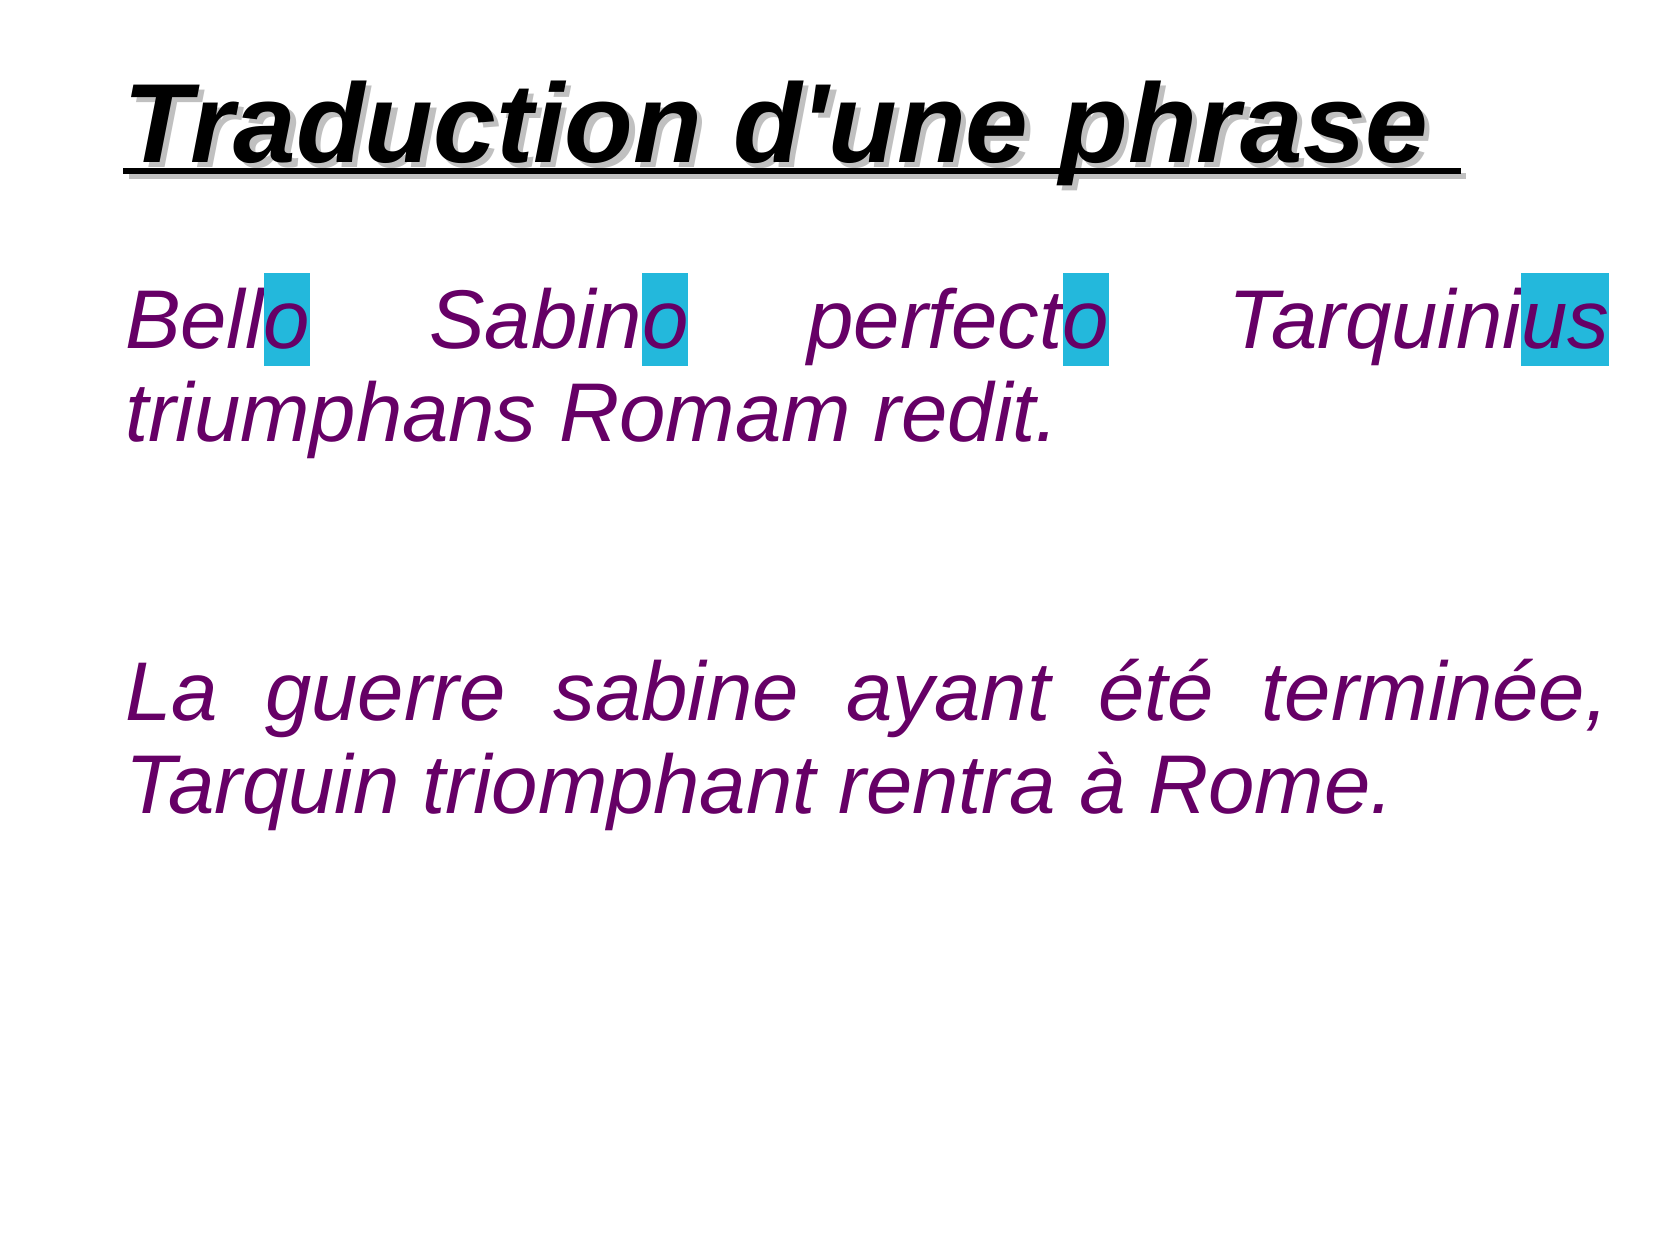

Traduction d'une phrase
Bello Sabino perfecto Tarquinius triumphans Romam redit.
La guerre sabine ayant été terminée, Tarquin triomphant rentra à Rome.